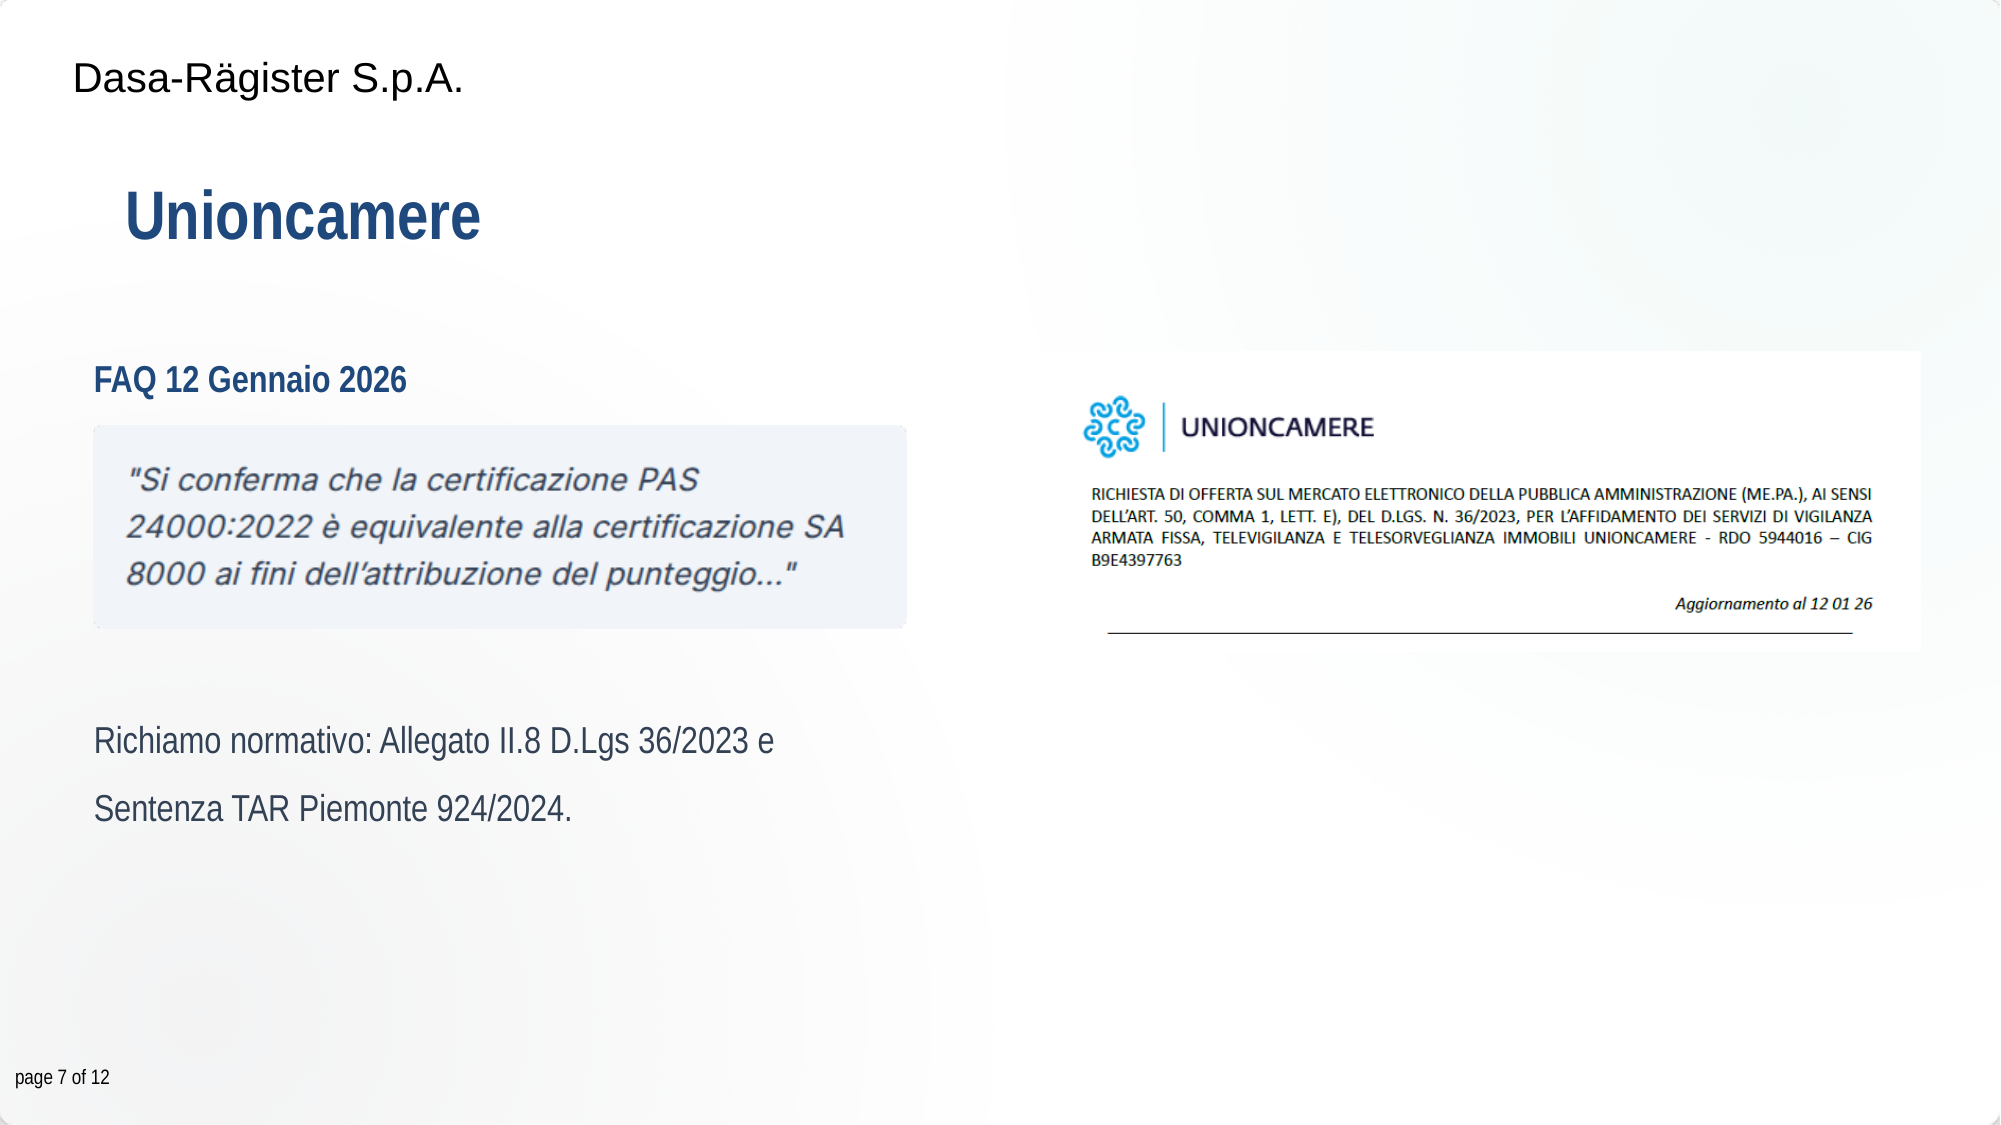

Dasa-Rägister S.p.A.
Unioncamere
FAQ 12 Gennaio 2026
Richiamo normativo: Allegato II.8 D.Lgs 36/2023 e Sentenza TAR Piemonte 924/2024.
page 7 of 12